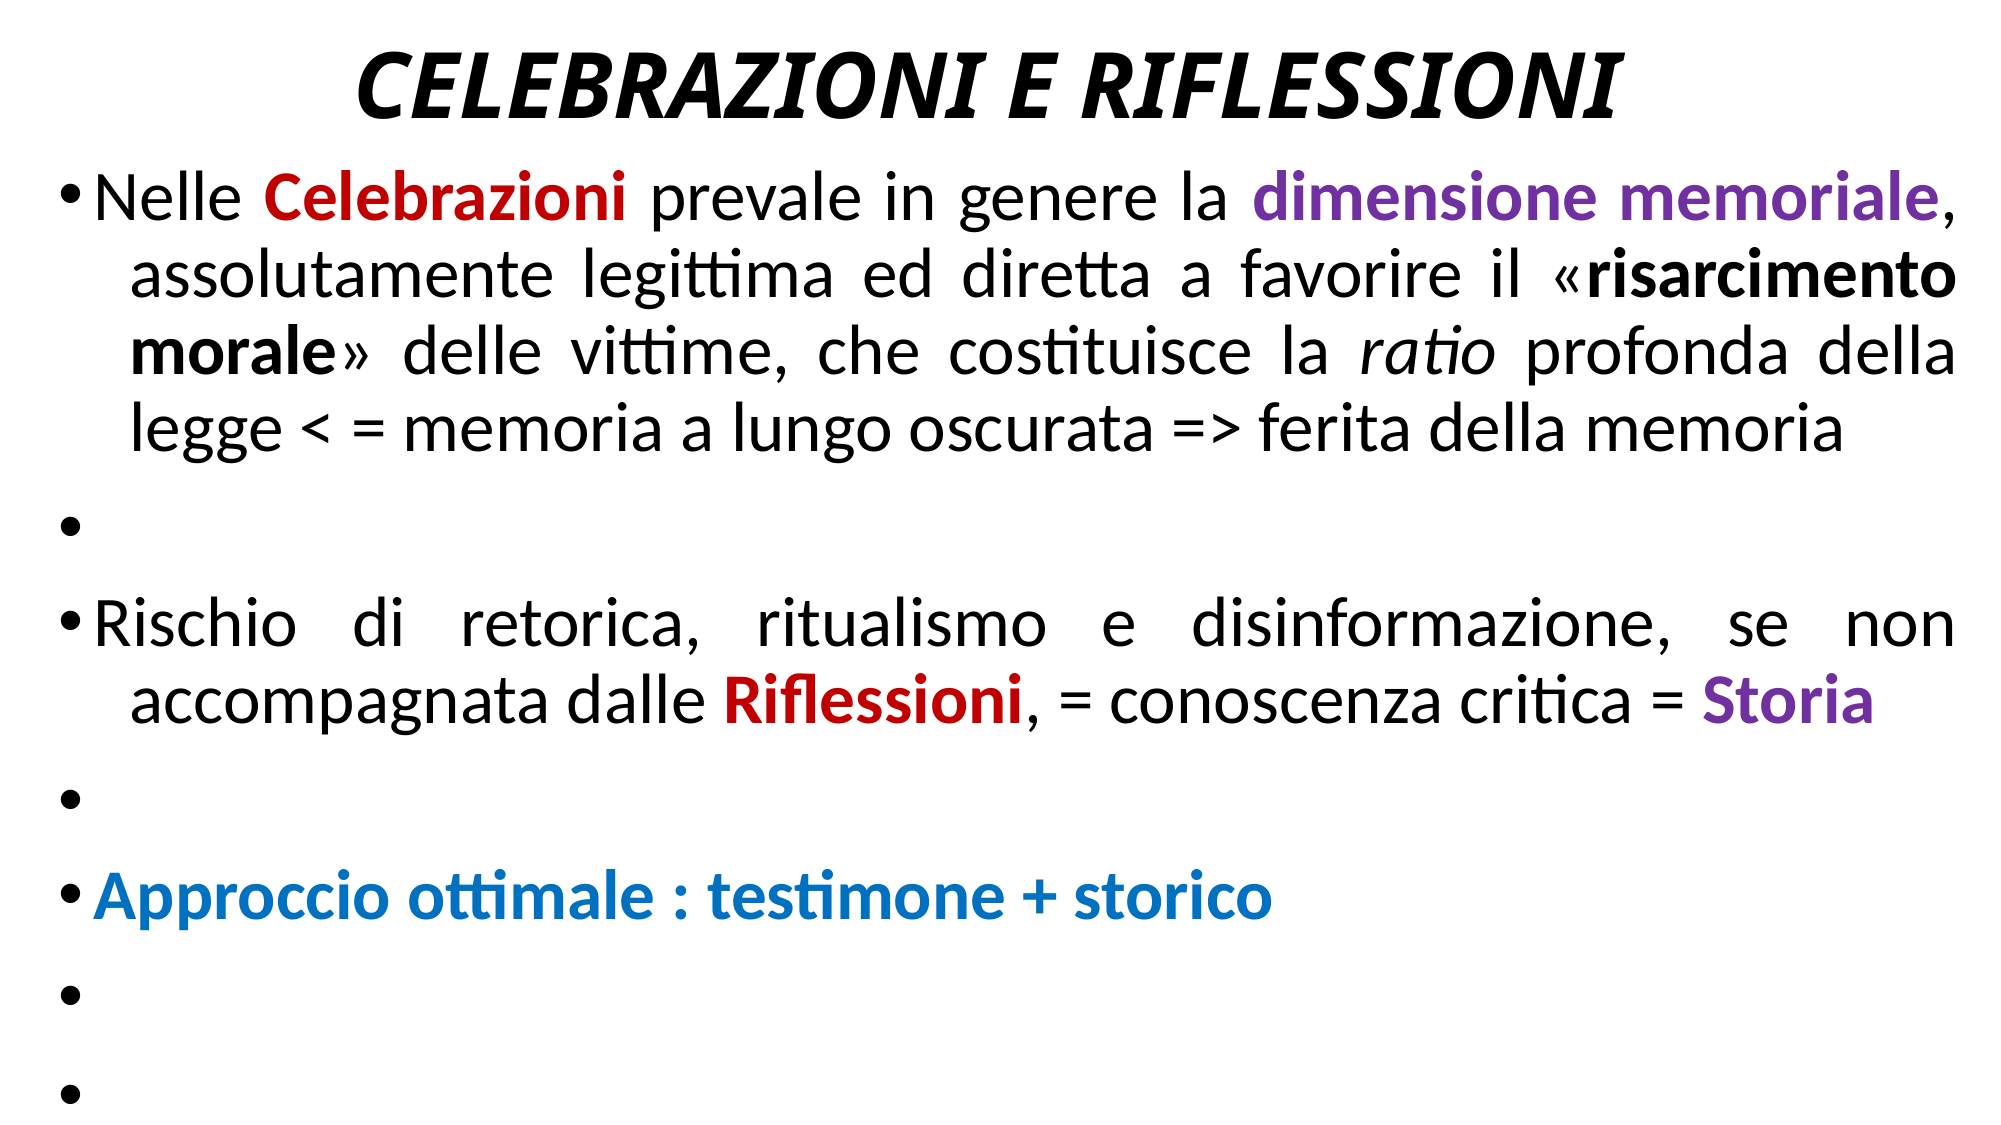

# CELEBRAZIONI E RIFLESSIONI
Nelle Celebrazioni prevale in genere la dimensione memoriale, assolutamente legittima ed diretta a favorire il «risarcimento morale» delle vittime, che costituisce la ratio profonda della legge < = memoria a lungo oscurata => ferita della memoria
Rischio di retorica, ritualismo e disinformazione, se non accompagnata dalle Riflessioni, = conoscenza critica = Storia
Approccio ottimale : testimone + storico